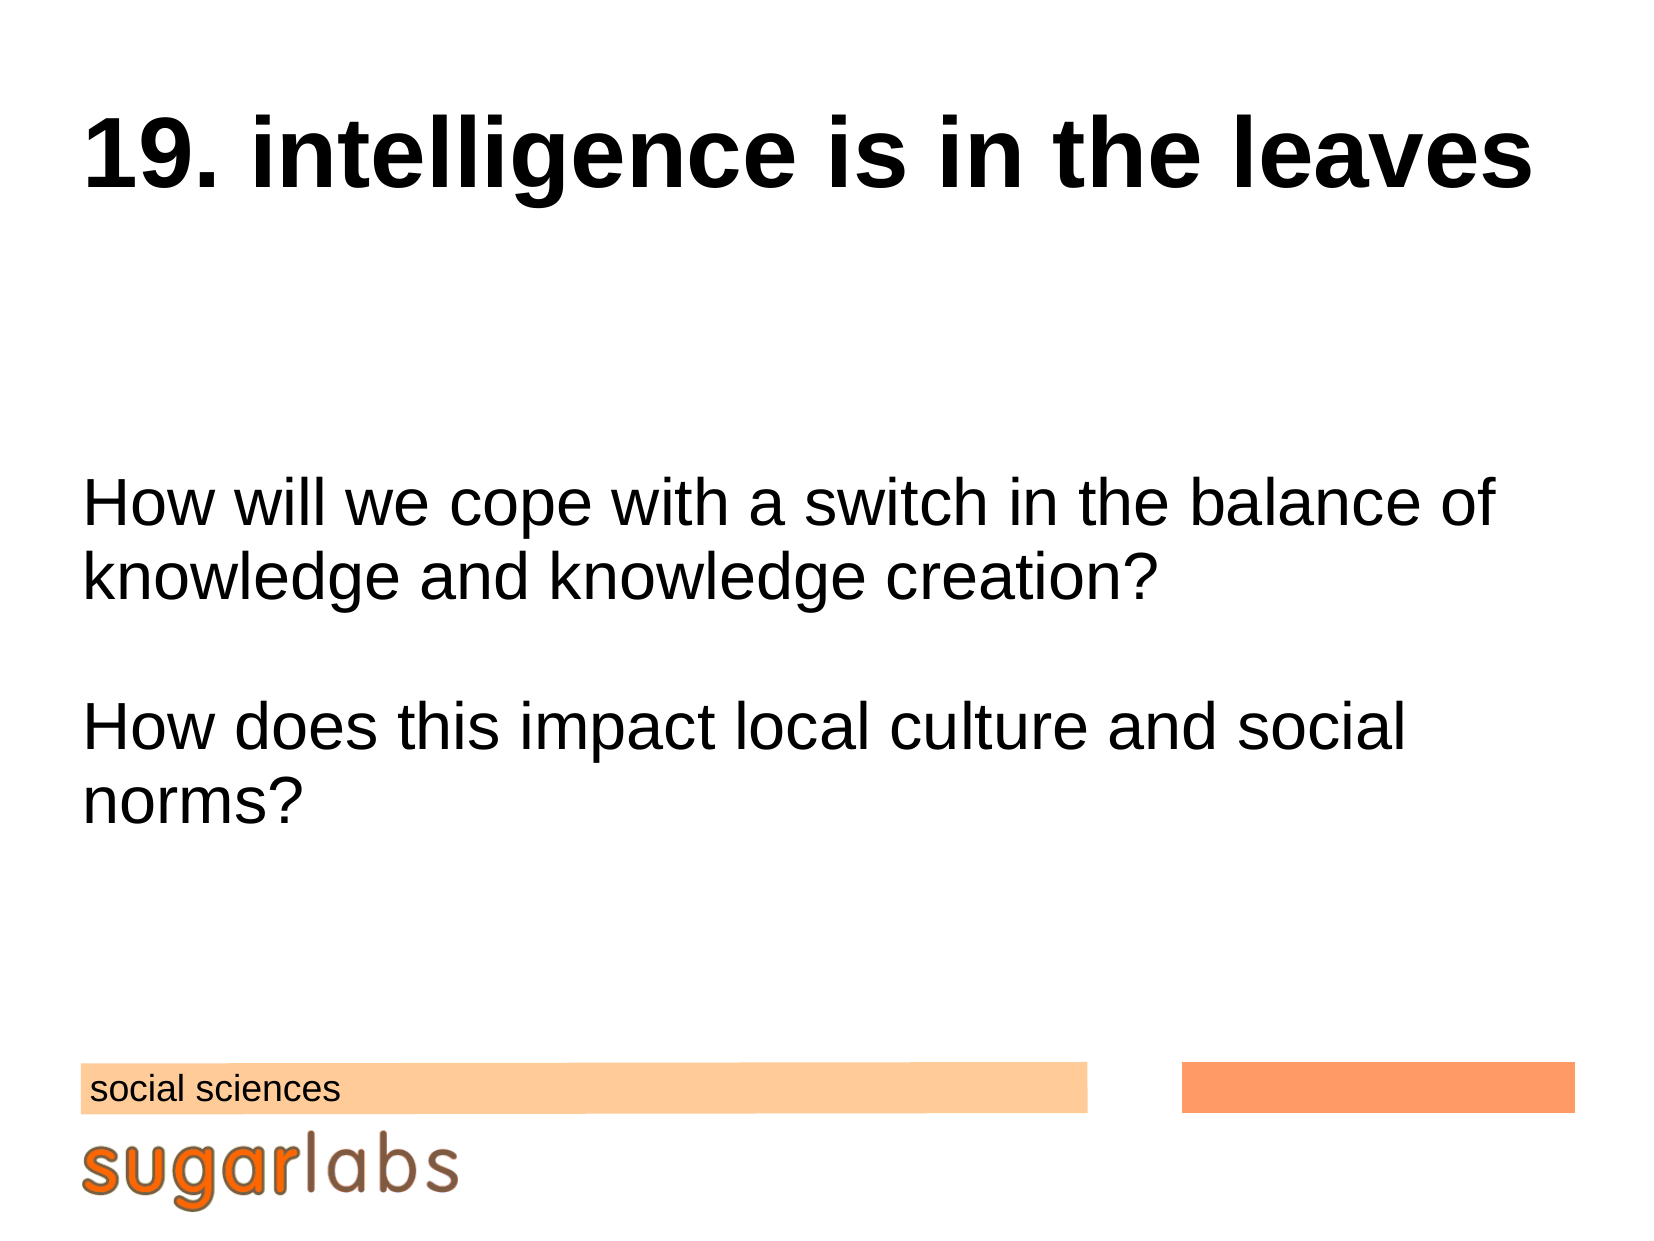

# 19. intelligence is in the leaves
How will we cope with a switch in the balance of knowledge and knowledge creation?
How does this impact local culture and social norms?
social sciences